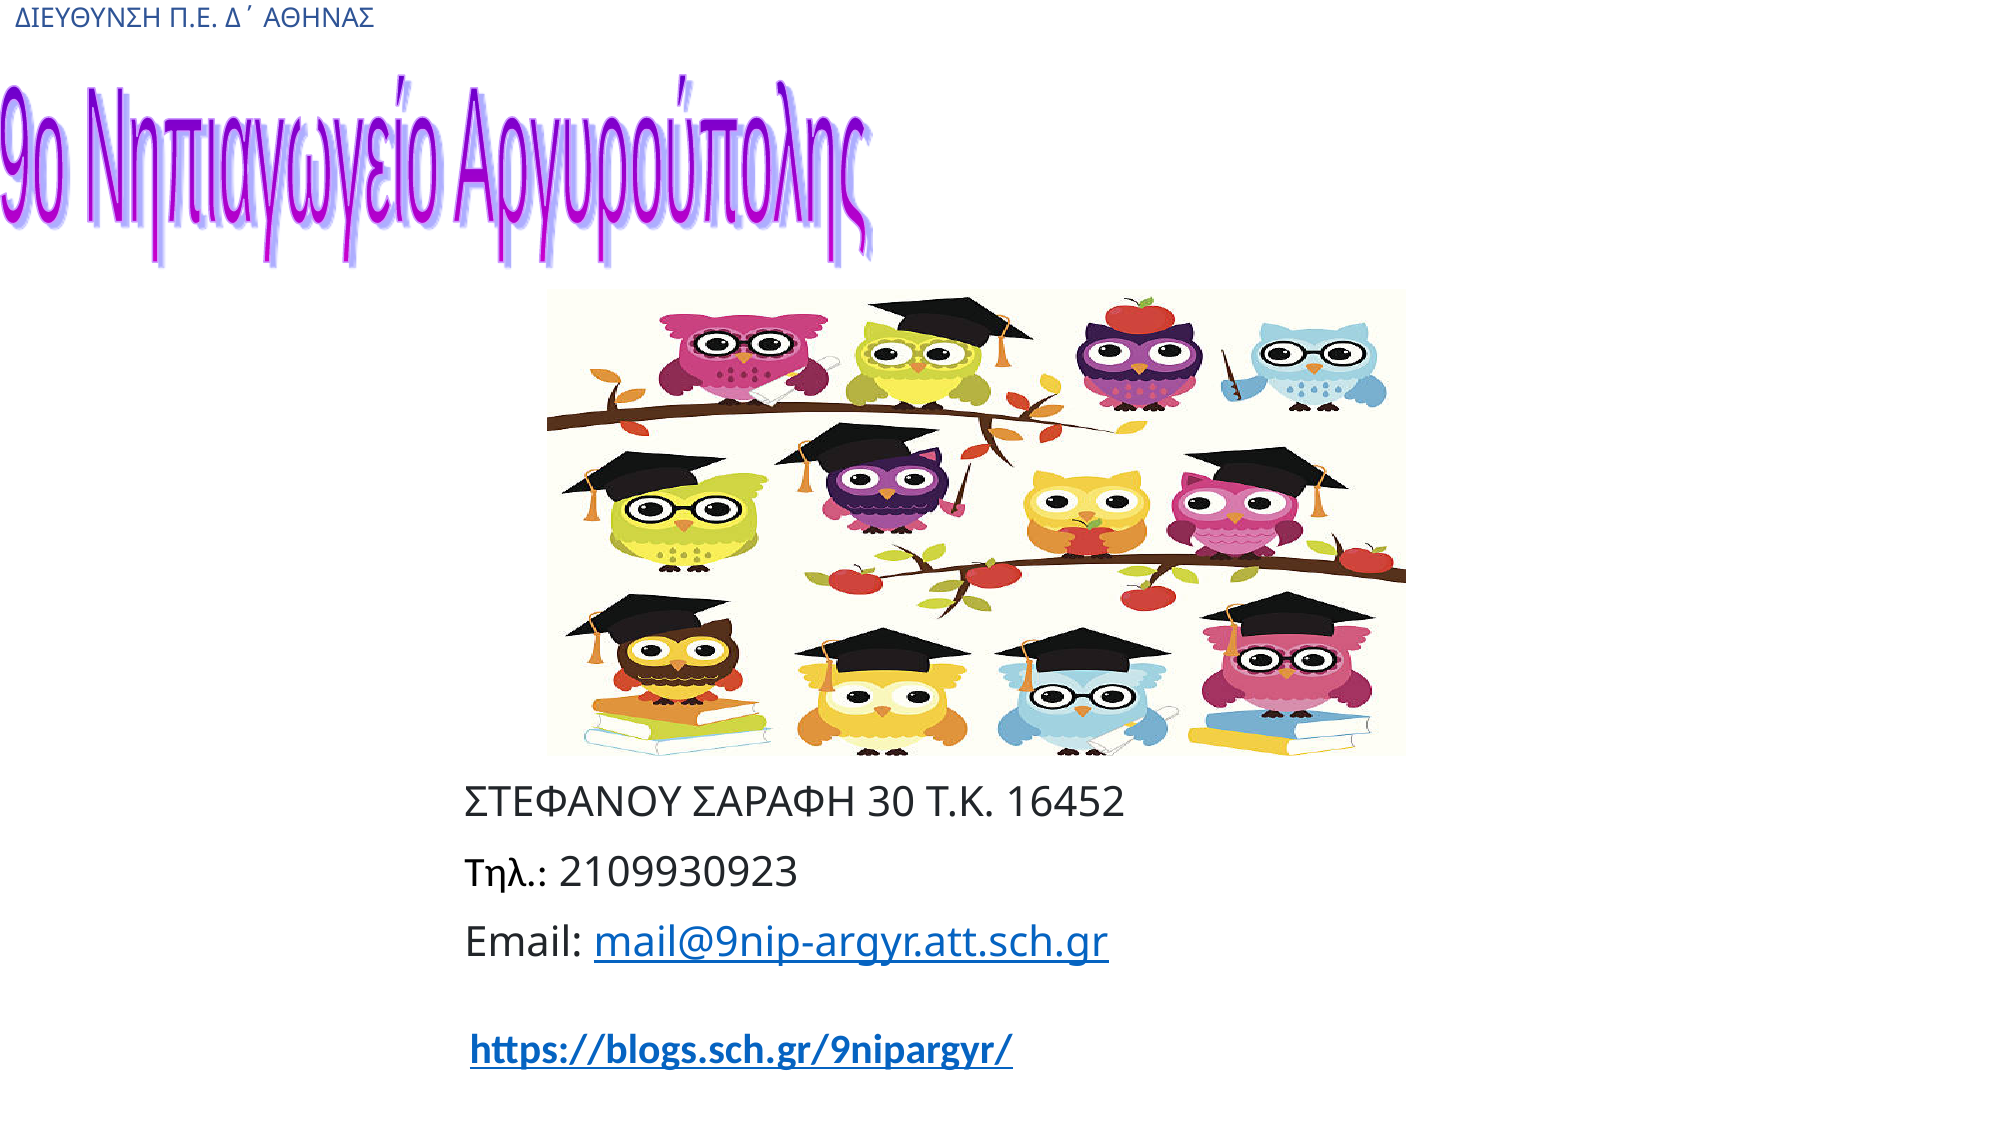

ΔΙΕΥΘΥΝΣΗ Π.Ε. Δ΄ ΑΘΗΝΑΣ
9ο Νηπιαγωγείο Αργυρούπολης
#
ΣΤΕΦΑΝΟΥ ΣΑΡΑΦΗ 30 Τ.Κ. 16452
Τηλ.: 2109930923
Εmail: mail@9nip-argyr.att.sch.gr
 https://blogs.sch.gr/9nipargyr/